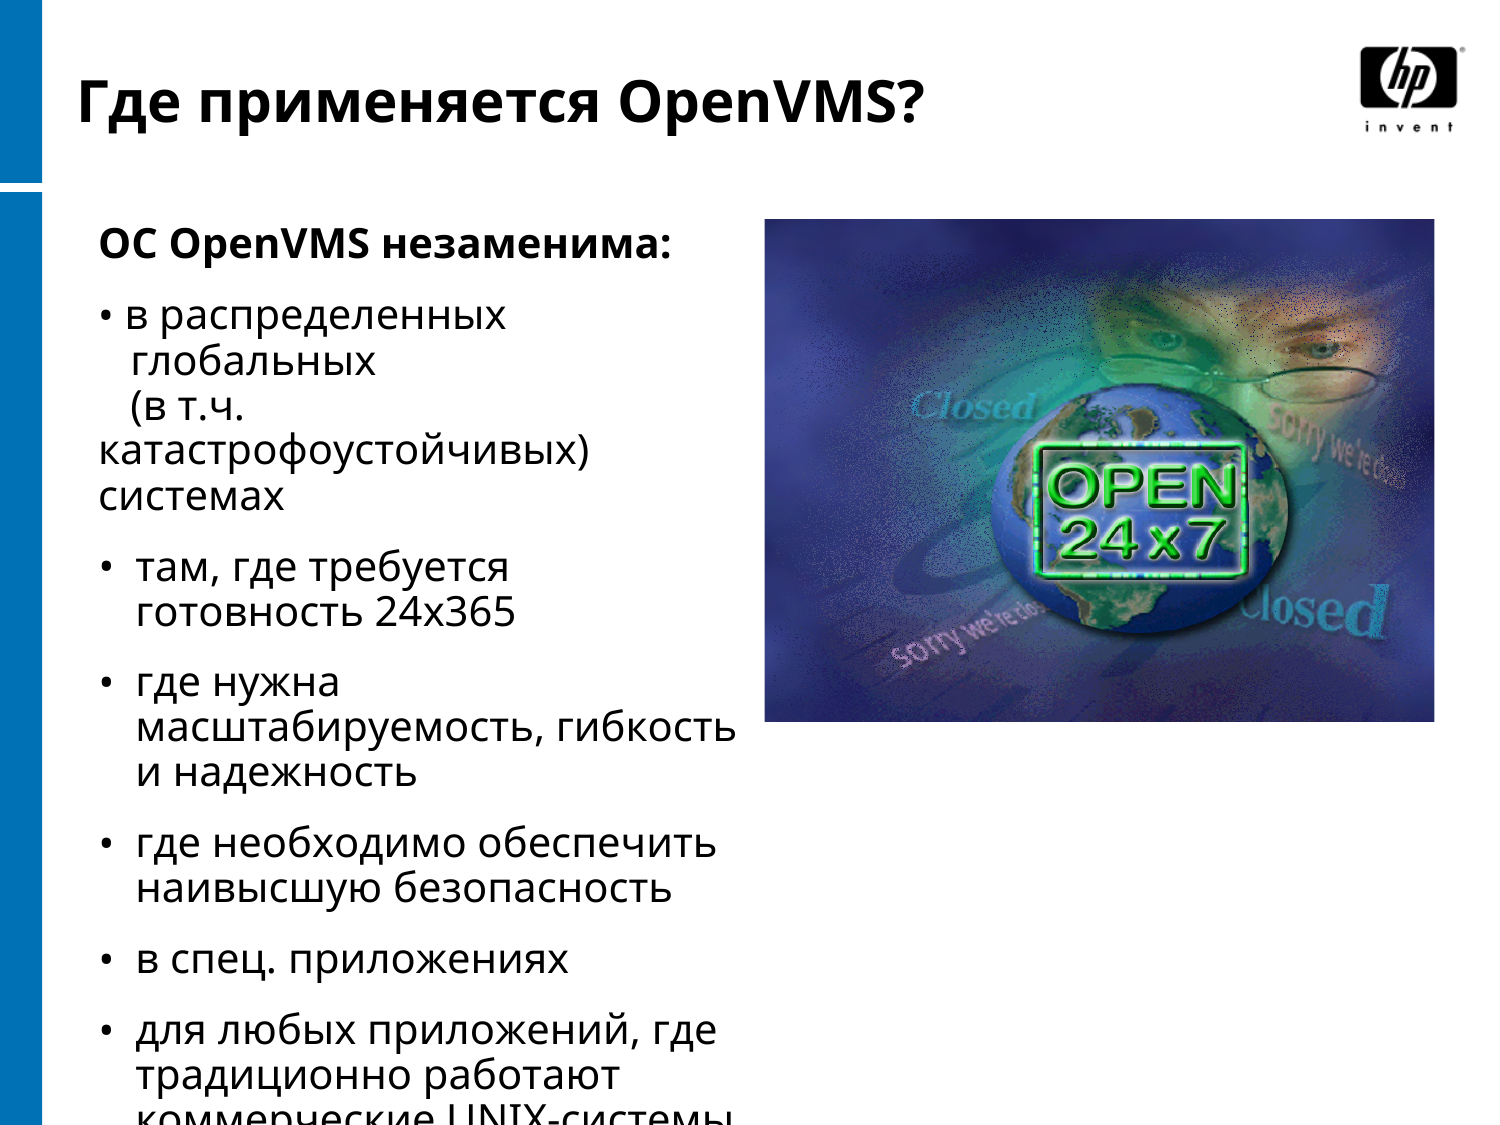

Где применяется OpenVMS?
ОС OpenVMS незаменима:
 в распределенных
 глобальных
 (в т.ч. катастрофоустойчивых) системах
там, где требуется
готовность 24x365
где нужна масштабируемость, гибкость и надежность
где необходимо обеспечить наивысшую безопасность
в спец. приложениях
для любых приложений, где традиционно работают коммерческие UNIX-системы